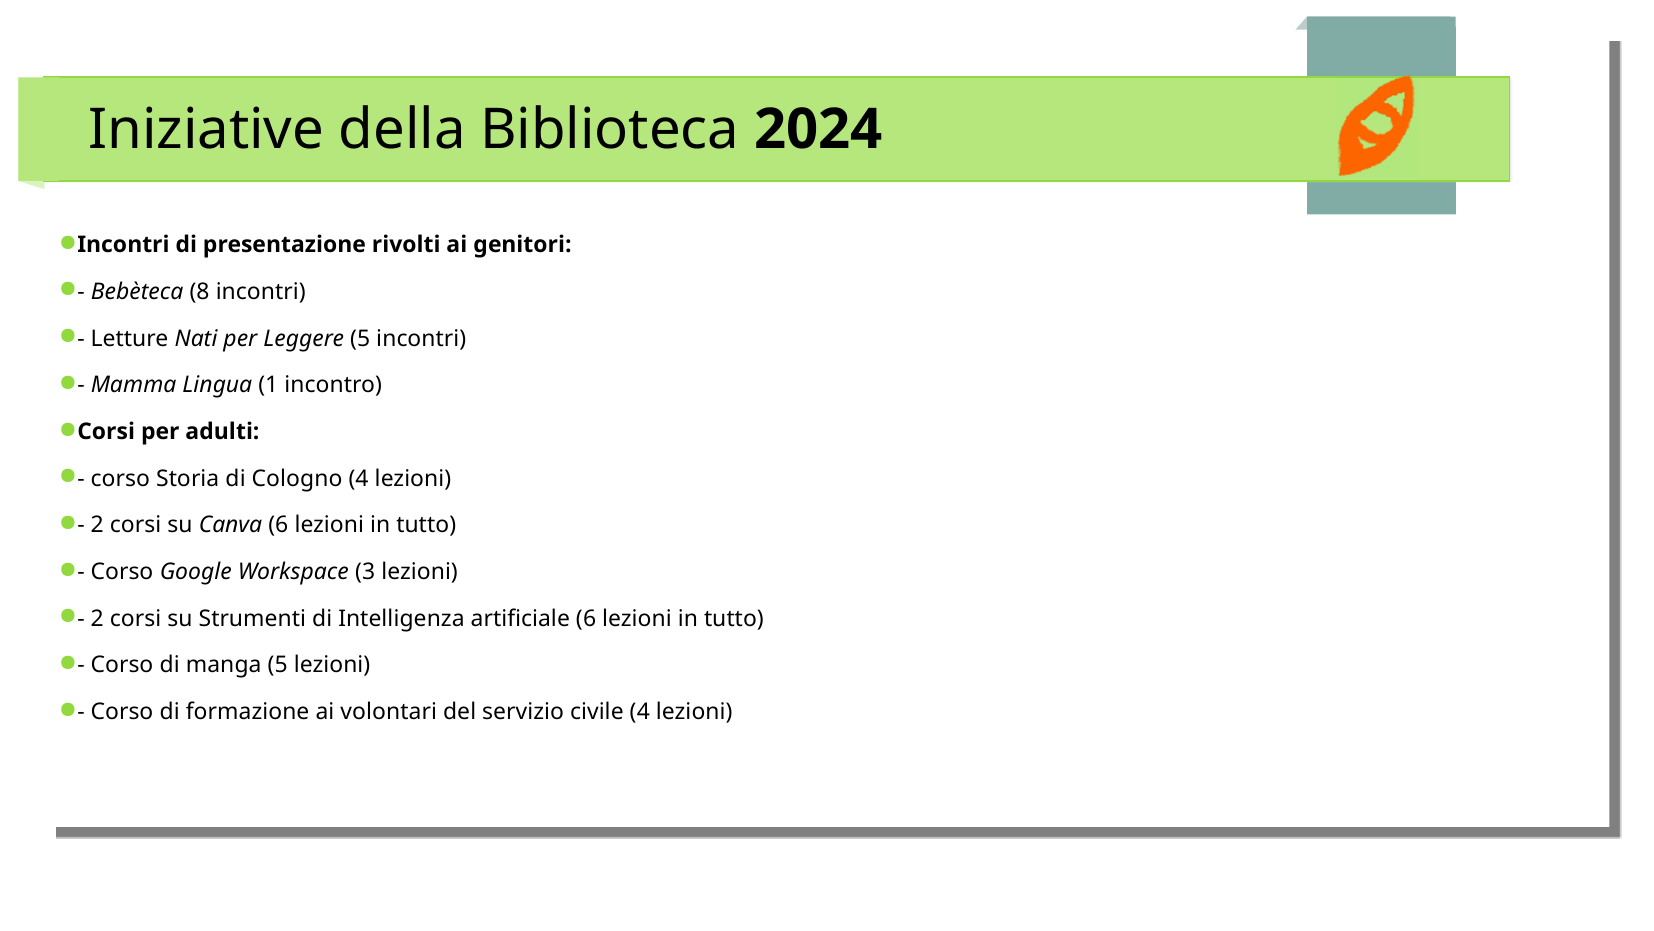

# Iniziative della Biblioteca 2024
Incontri di presentazione rivolti ai genitori:
- Bebèteca (8 incontri)
- Letture Nati per Leggere (5 incontri)
- Mamma Lingua (1 incontro)
Corsi per adulti:
- corso Storia di Cologno (4 lezioni)
- 2 corsi su Canva (6 lezioni in tutto)
- Corso Google Workspace (3 lezioni)
- 2 corsi su Strumenti di Intelligenza artificiale (6 lezioni in tutto)
- Corso di manga (5 lezioni)
- Corso di formazione ai volontari del servizio civile (4 lezioni)